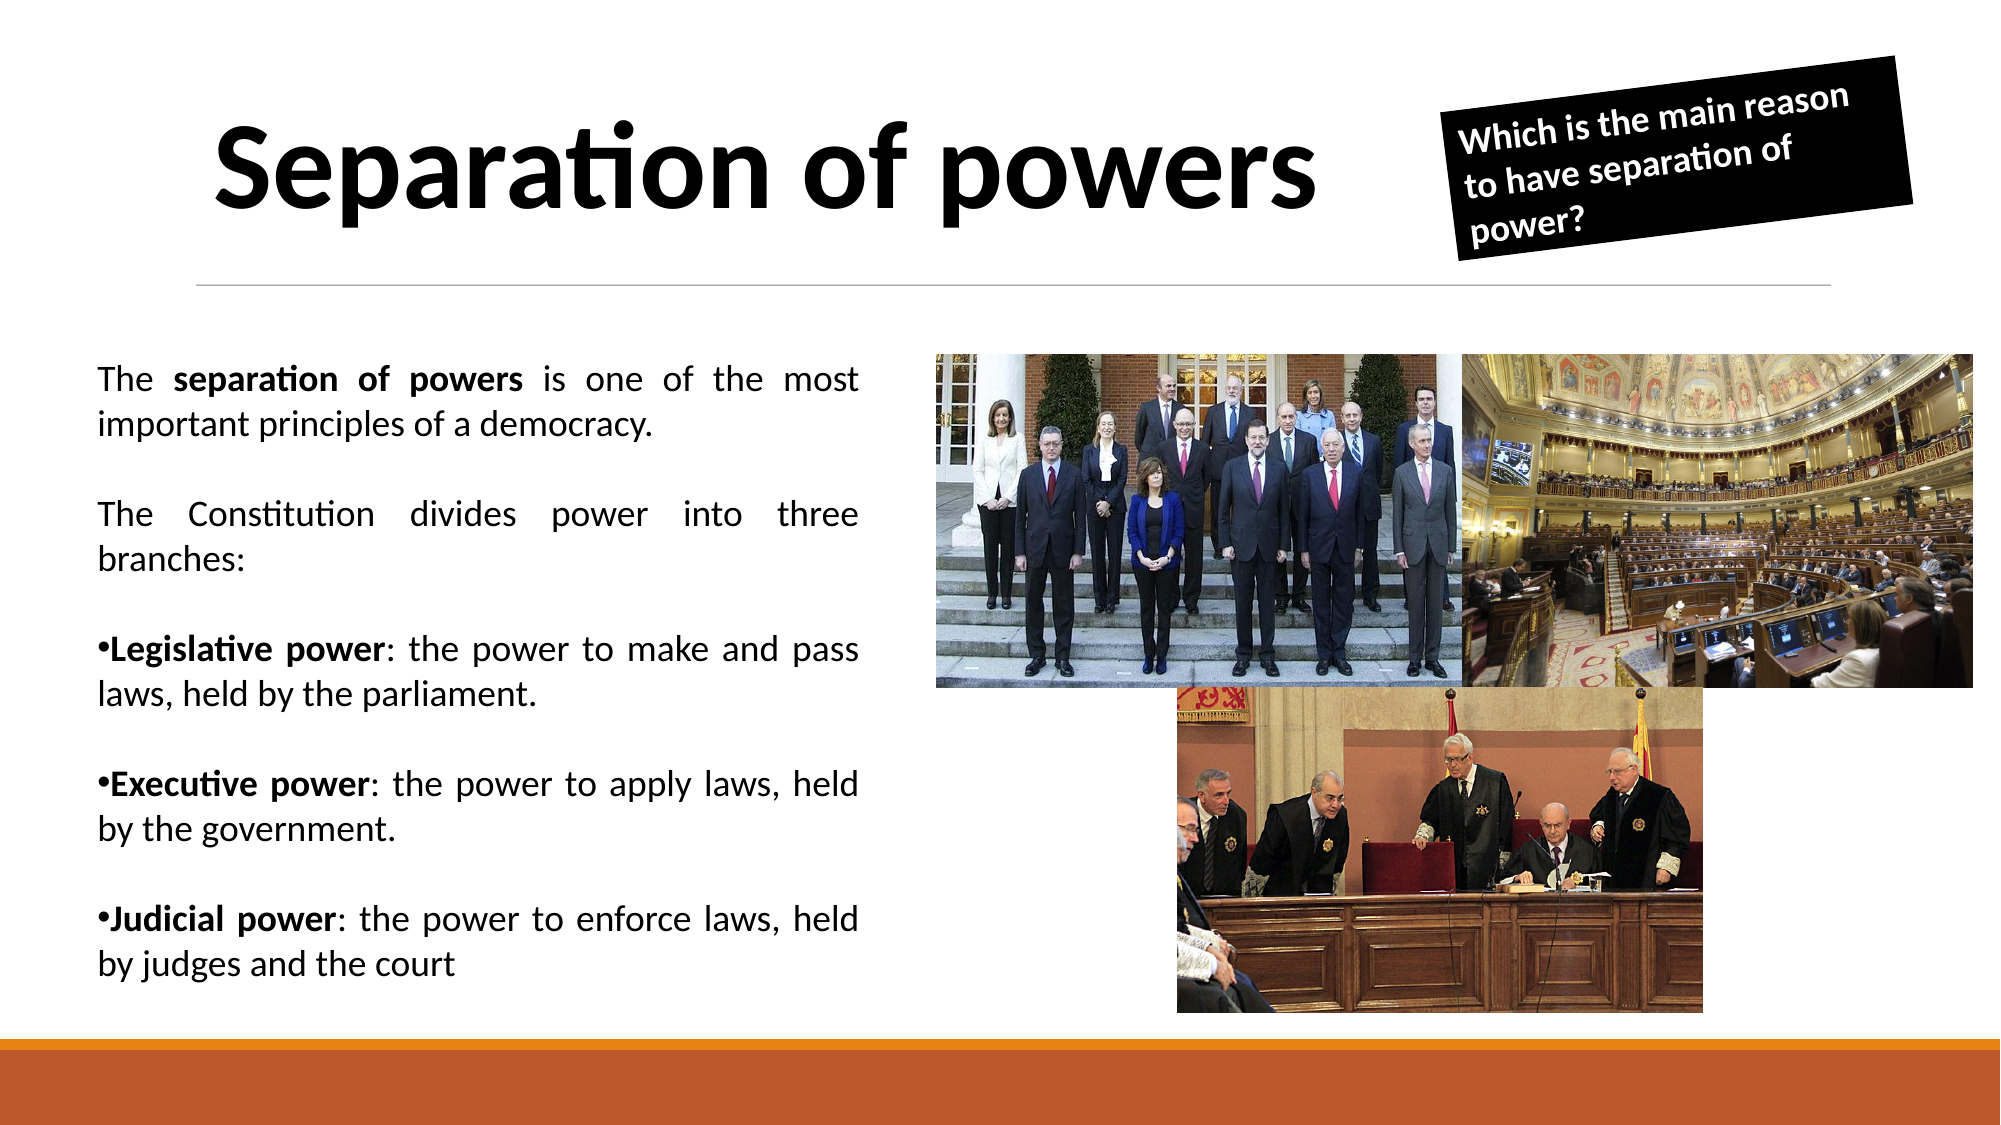

Separation of powers
Which is the main reason to have separation of power?
The separation of powers is one of the most important principles of a democracy.
The Constitution divides power into three branches:
Legislative power: the power to make and pass laws, held by the parliament.
Executive power: the power to apply laws, held by the government.
Judicial power: the power to enforce laws, held by judges and the court